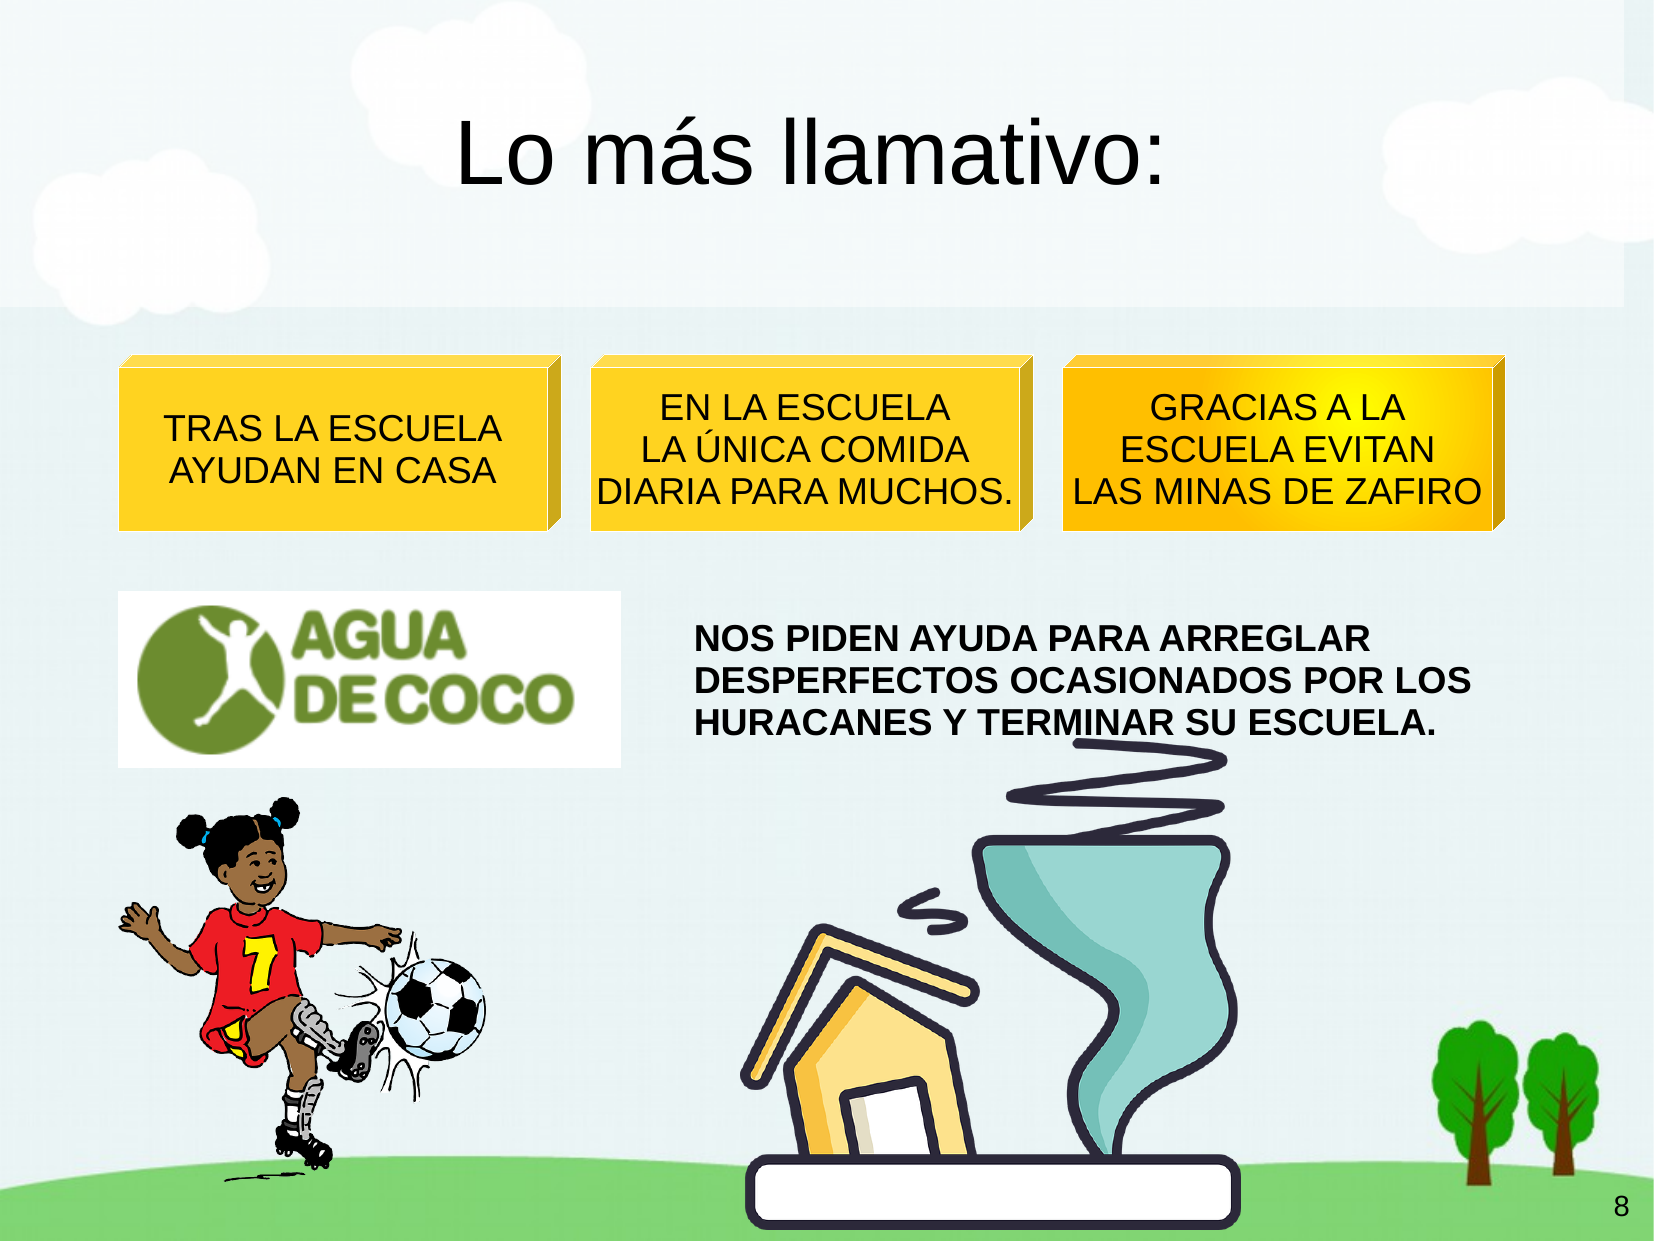

# Lo más llamativo:
TRAS LA ESCUELA
AYUDAN EN CASA
EN LA ESCUELA
LA ÚNICA COMIDA
DIARIA PARA MUCHOS.
GRACIAS A LA
ESCUELA EVITAN
LAS MINAS DE ZAFIRO
NOS PIDEN AYUDA PARA ARREGLAR
DESPERFECTOS OCASIONADOS POR LOS
HURACANES Y TERMINAR SU ESCUELA.
8